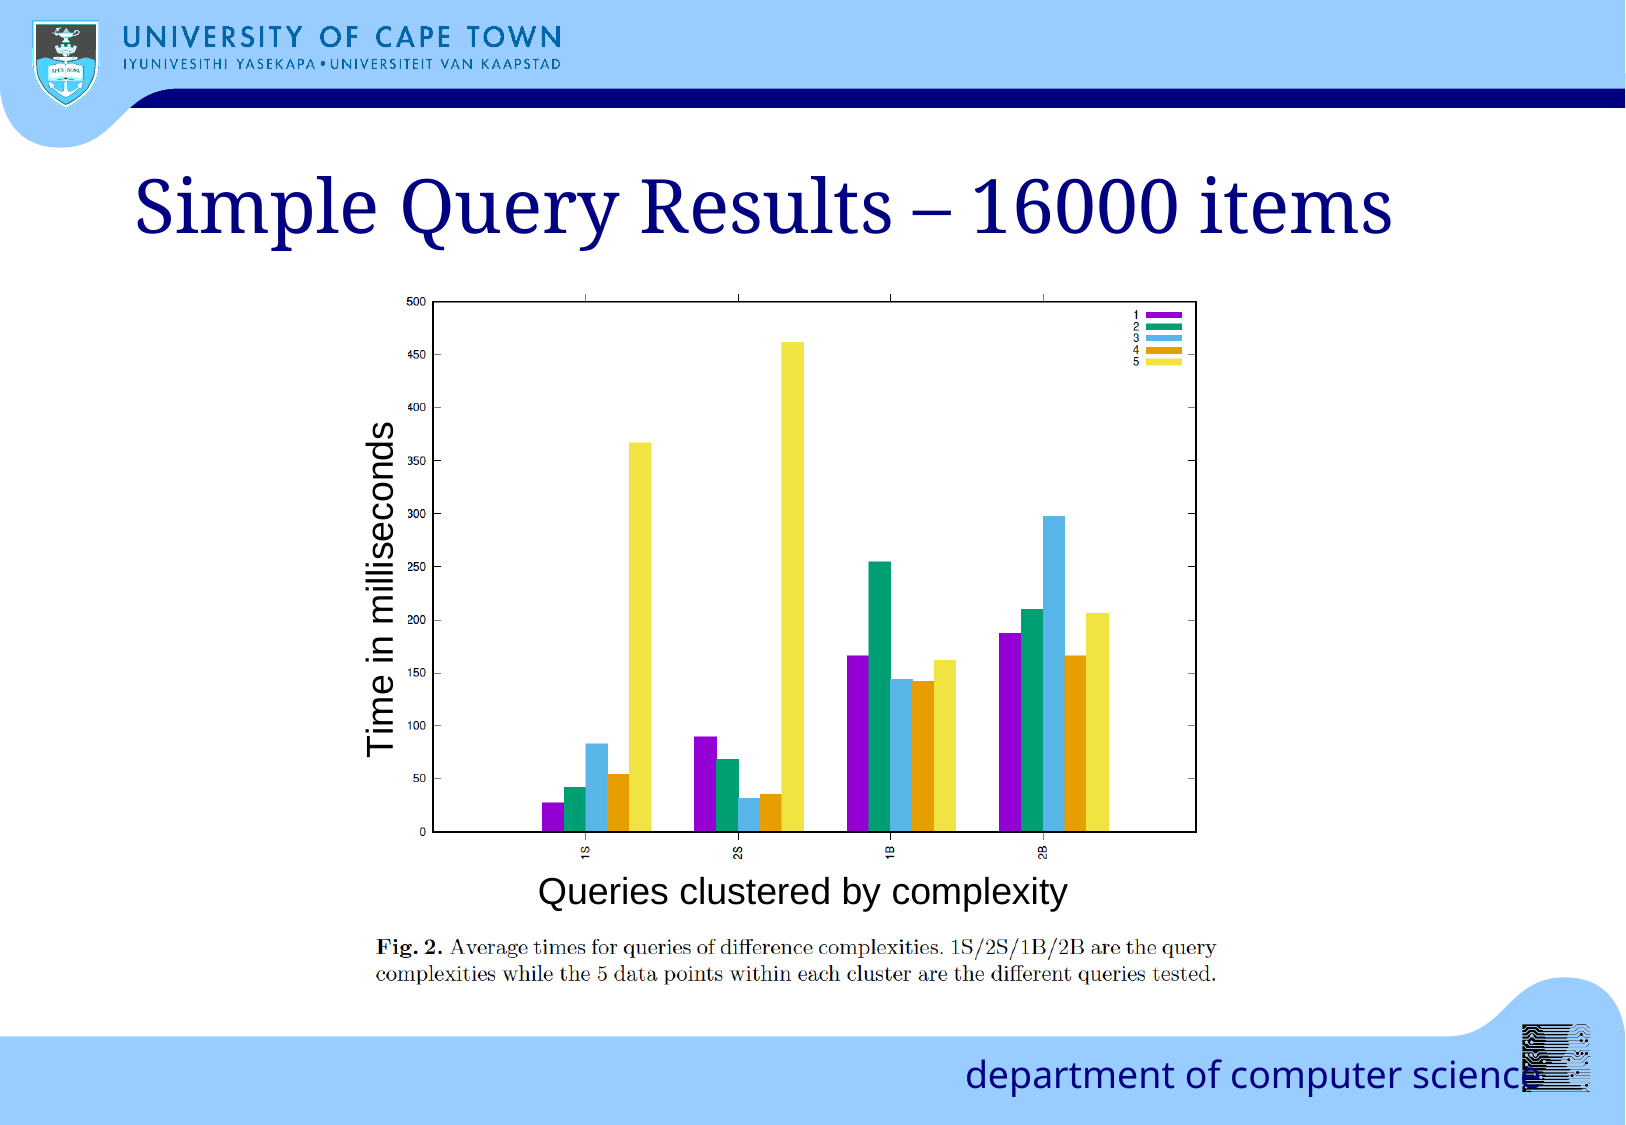

# Simple Query Results – 16000 items
Time in milliseconds
Queries clustered by complexity